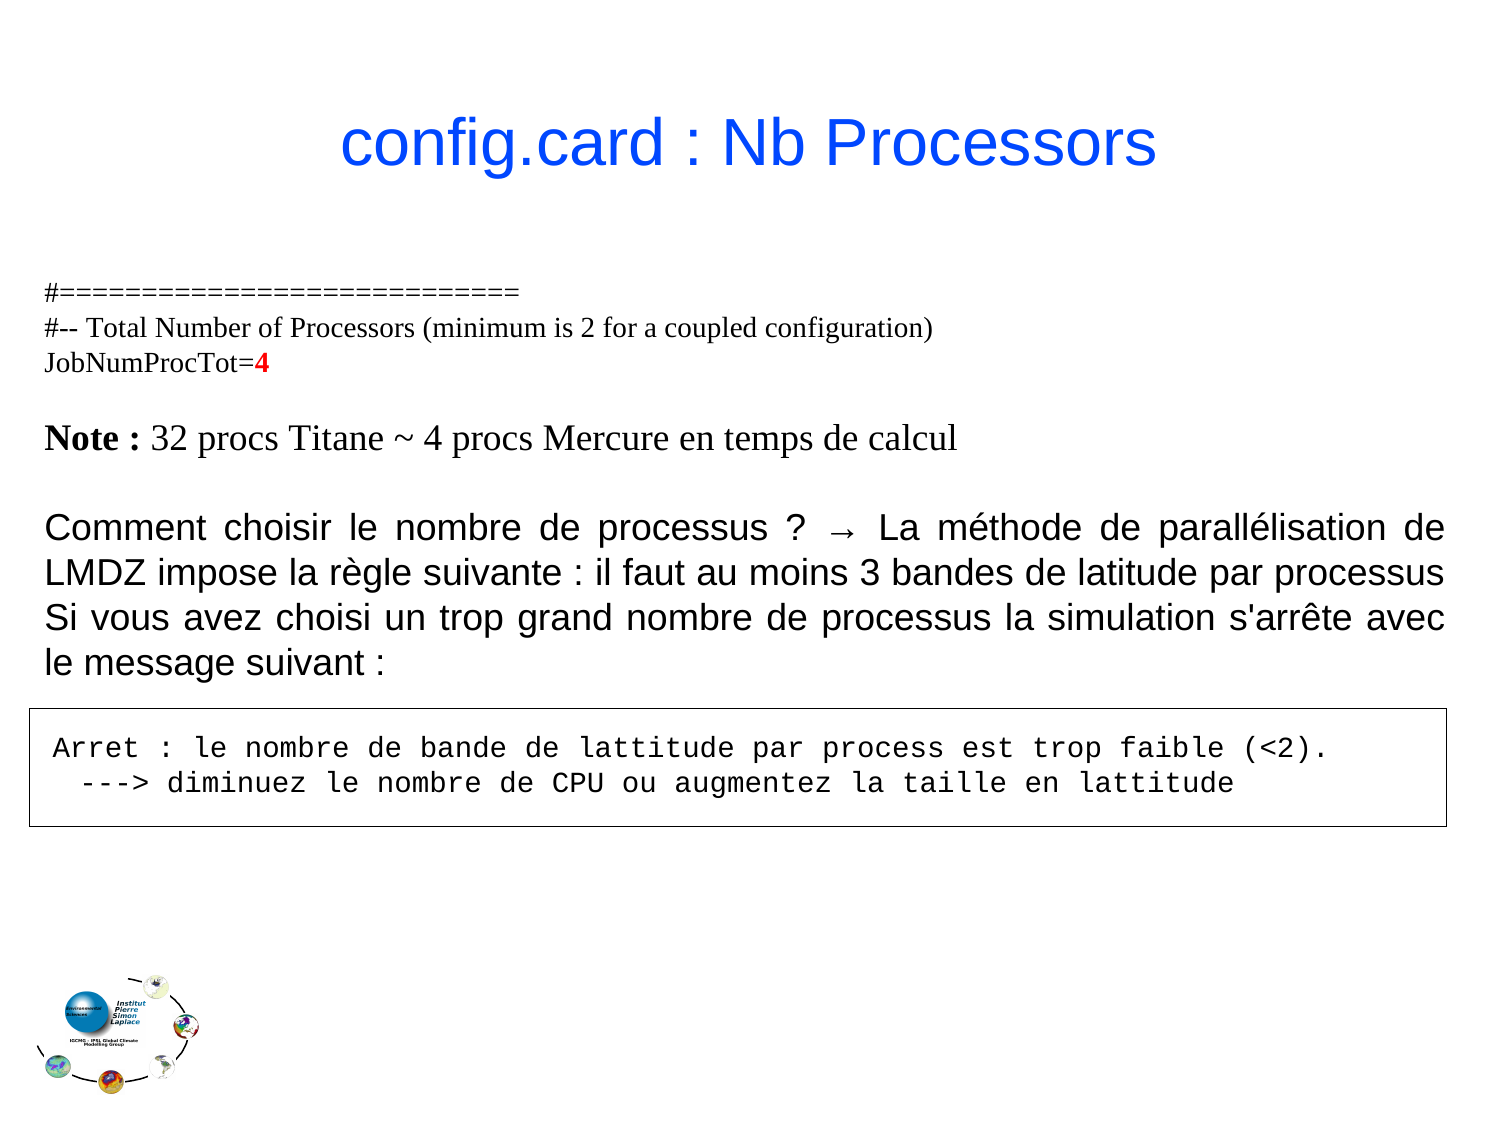

# config.card : Nb Processors
#============================
#-- Total Number of Processors (minimum is 2 for a coupled configuration)
JobNumProcTot=4
Note : 32 procs Titane ~ 4 procs Mercure en temps de calcul
Comment choisir le nombre de processus ? → La méthode de parallélisation de LMDZ impose la règle suivante : il faut au moins 3 bandes de latitude par processus
Si vous avez choisi un trop grand nombre de processus la simulation s'arrête avec le message suivant :
 Arret : le nombre de bande de lattitude par process est trop faible (<2).
 ---> diminuez le nombre de CPU ou augmentez la taille en lattitude